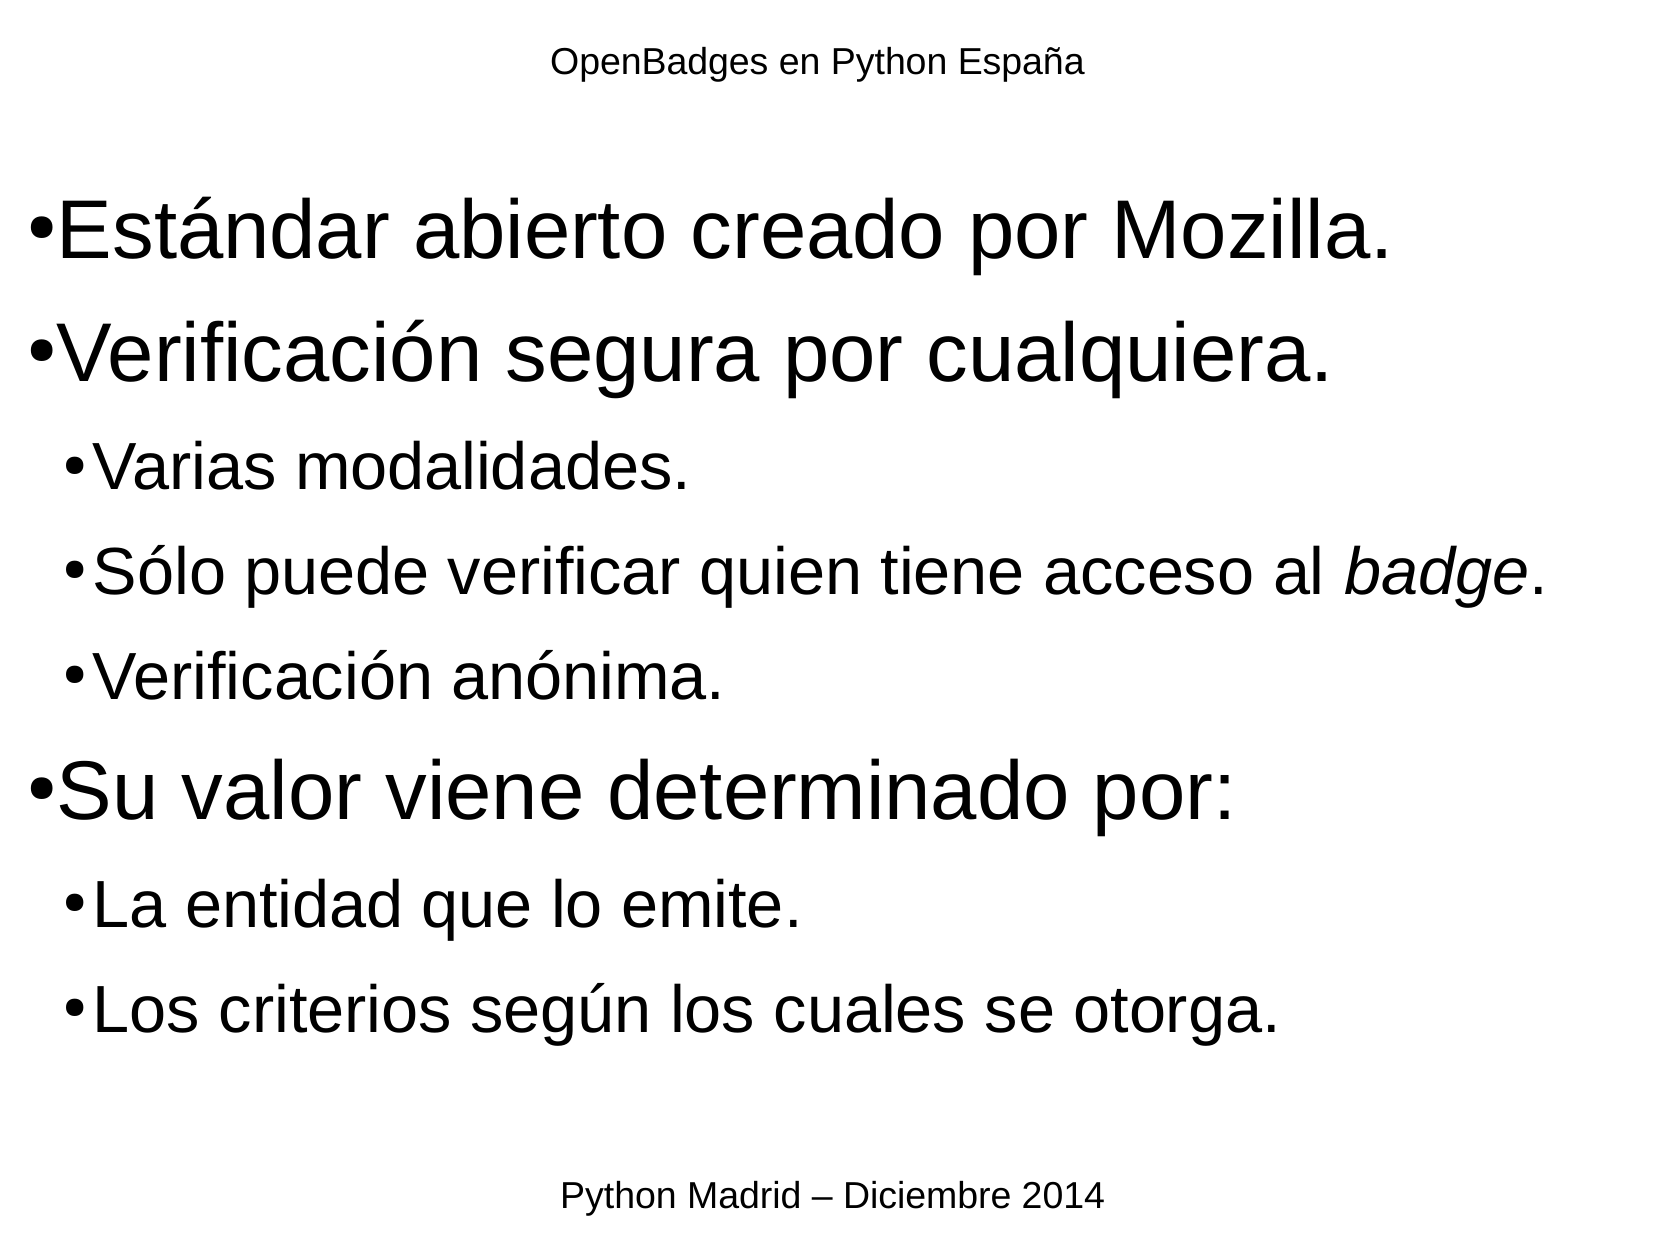

# Estándar abierto creado por Mozilla.
Verificación segura por cualquiera.
Varias modalidades.
Sólo puede verificar quien tiene acceso al badge.
Verificación anónima.
Su valor viene determinado por:
La entidad que lo emite.
Los criterios según los cuales se otorga.
OpenBadges en Python España
Python Madrid – Diciembre 2014